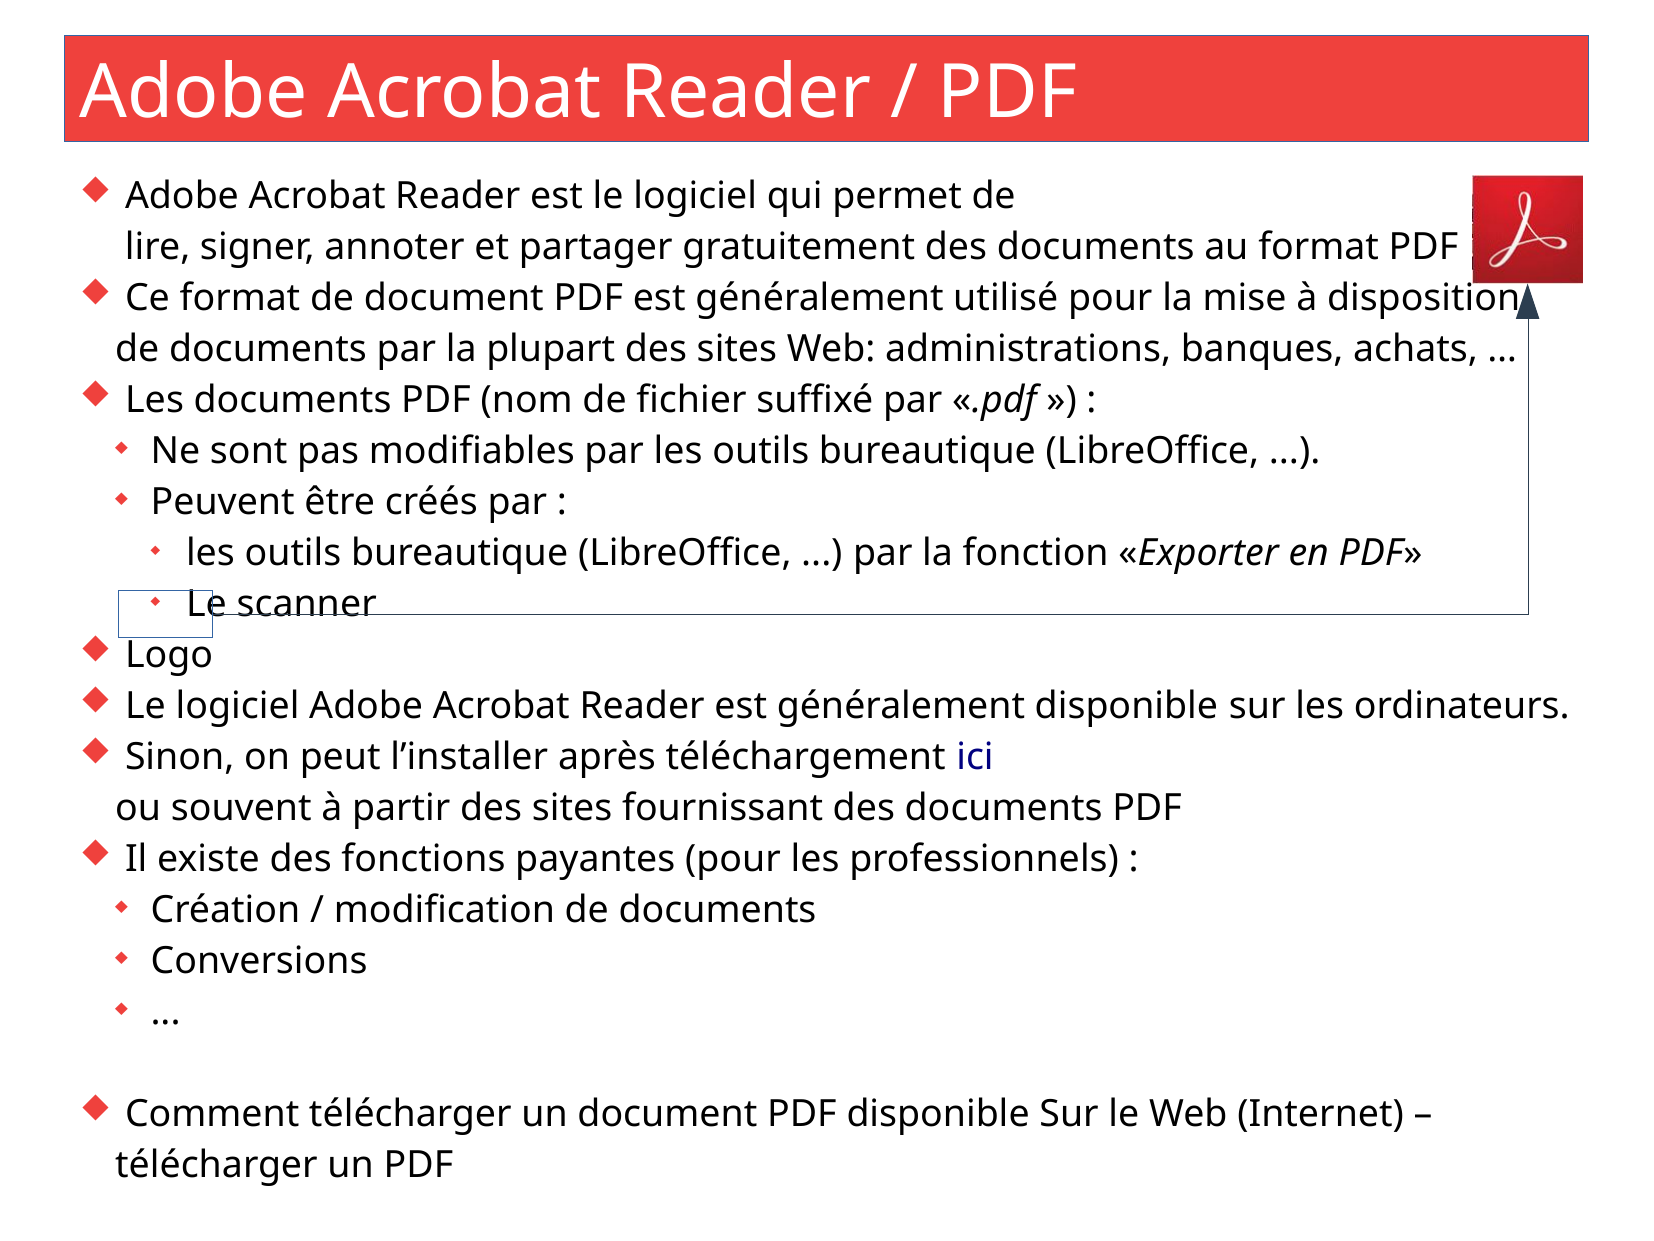

Adobe Acrobat Reader / PDF
 Adobe Acrobat Reader est le logiciel qui permet de
 lire, signer, annoter et partager gratuitement des documents au format PDF
 Ce format de document PDF est généralement utilisé pour la mise à disposition
de documents par la plupart des sites Web: administrations, banques, achats, …
 Les documents PDF (nom de fichier suffixé par «.pdf ») :
Ne sont pas modifiables par les outils bureautique (LibreOffice, ...).
Peuvent être créés par :
les outils bureautique (LibreOffice, ...) par la fonction «Exporter en PDF»
Le scanner
 Logo
 Le logiciel Adobe Acrobat Reader est généralement disponible sur les ordinateurs.
 Sinon, on peut l’installer après téléchargement ici
ou souvent à partir des sites fournissant des documents PDF
 Il existe des fonctions payantes (pour les professionnels) :
Création / modification de documents
Conversions
...
 Comment télécharger un document PDF disponible Sur le Web (Internet) – télécharger un PDF
# Sommaire
3